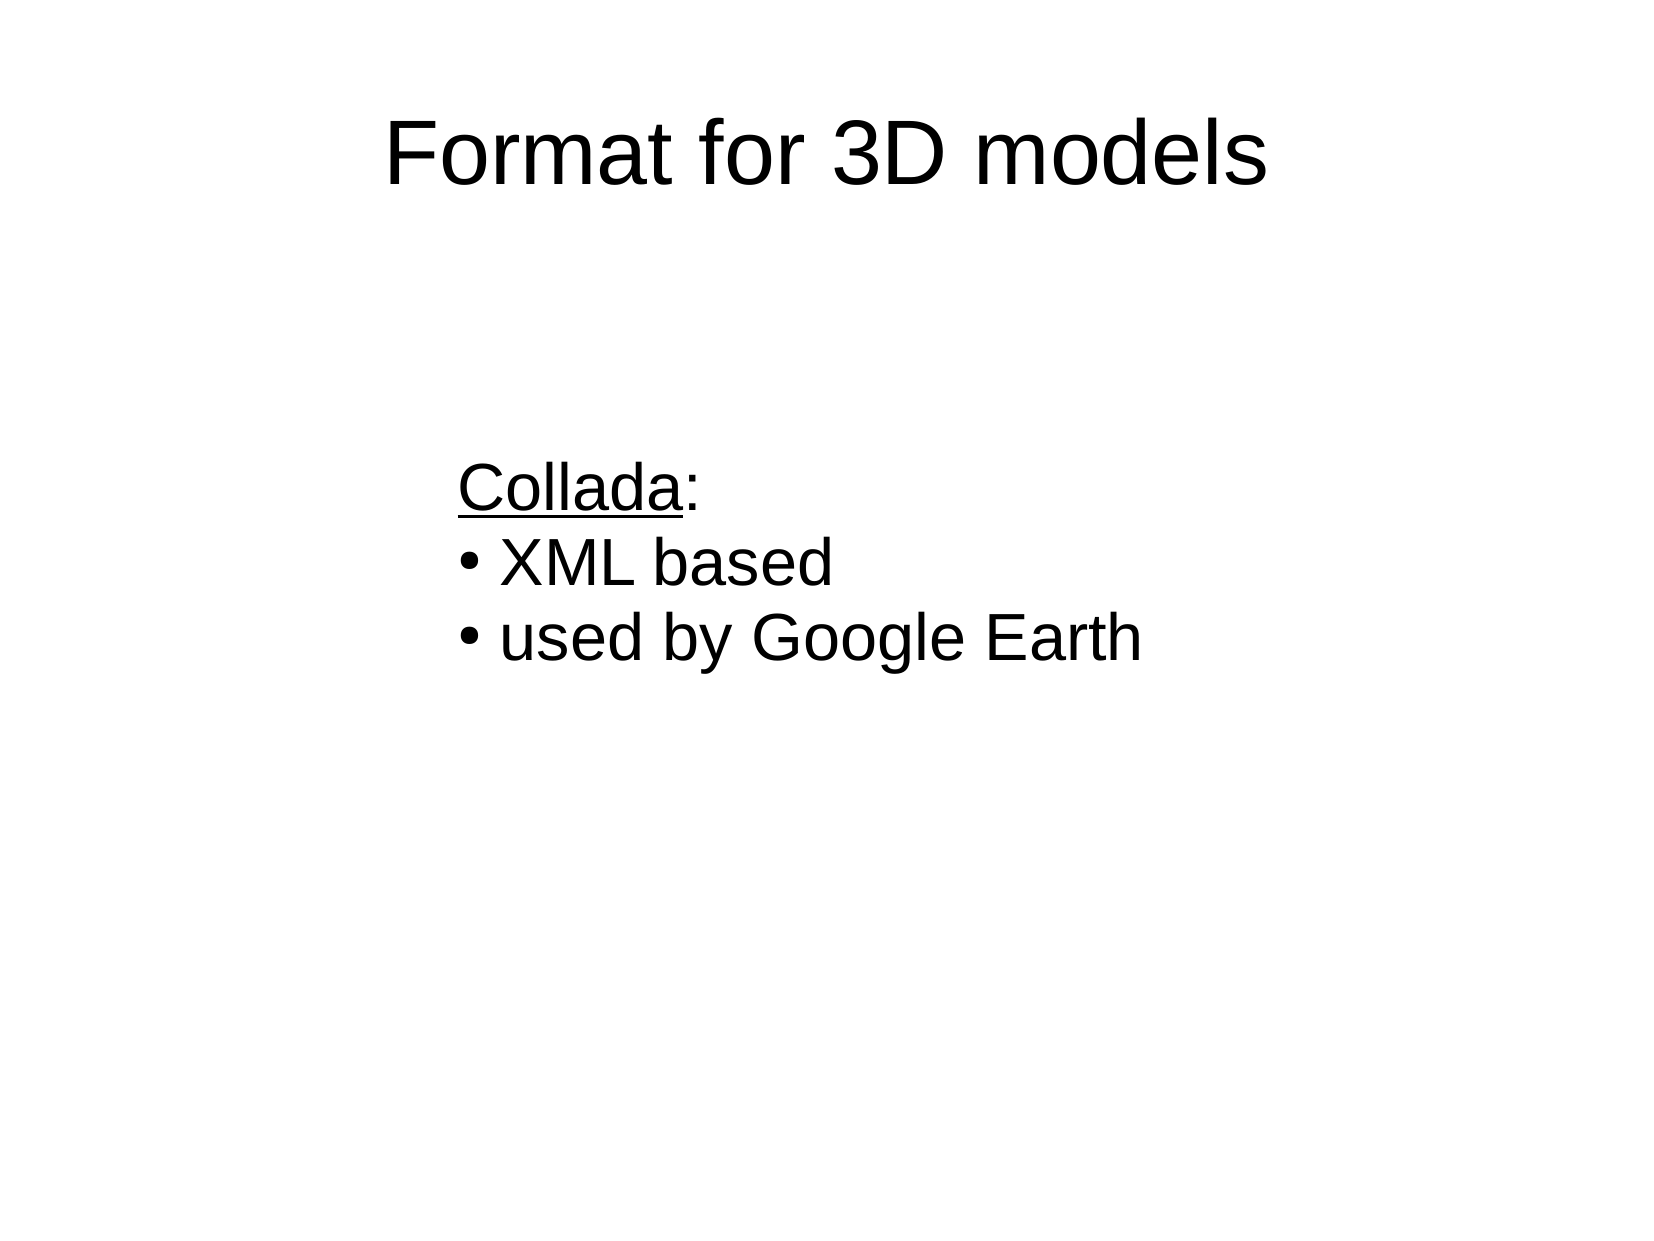

# Format for 3D models
Collada:
 XML based
 used by Google Earth